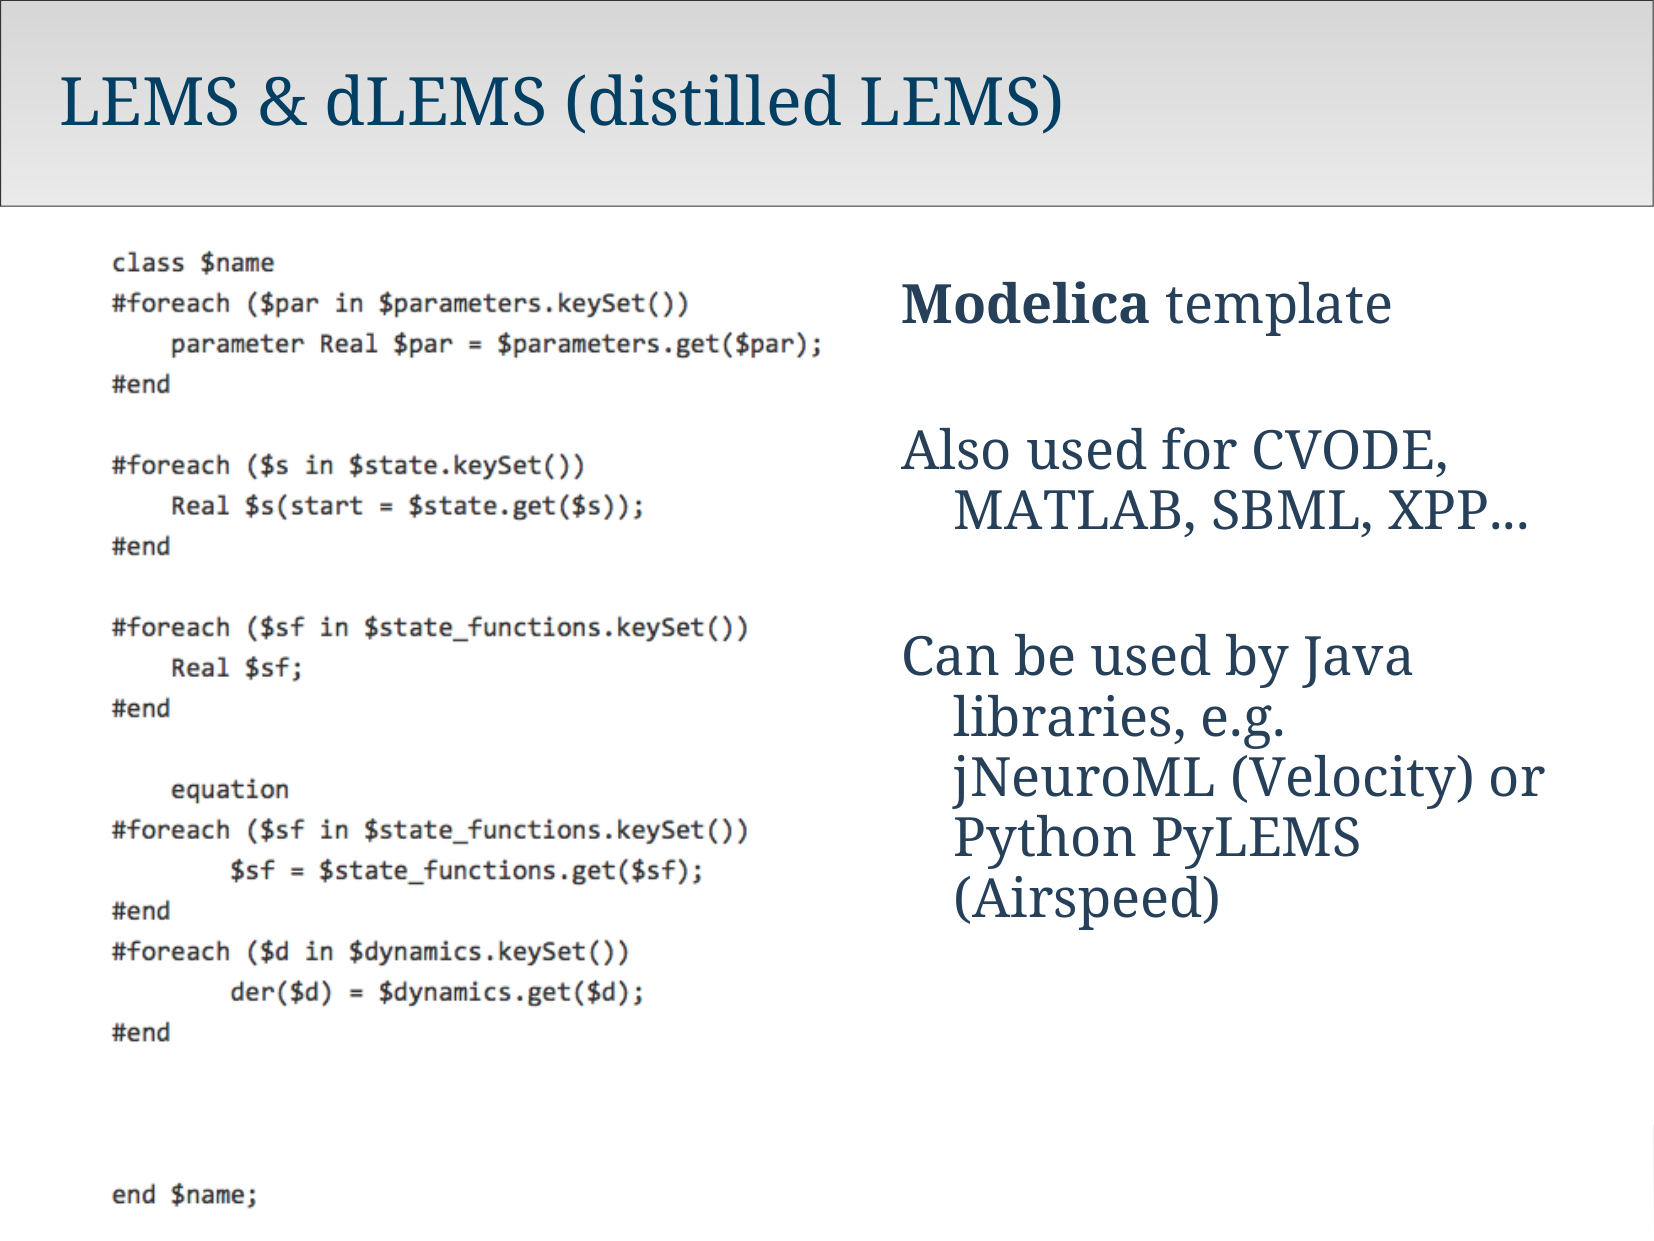

# LEMS & dLEMS (distilled LEMS)
Modelica template
Also used for CVODE, MATLAB, SBML, XPP...
Can be used by Java libraries, e.g. jNeuroML (Velocity) or Python PyLEMS (Airspeed)
http://www.opensourcebrain.org